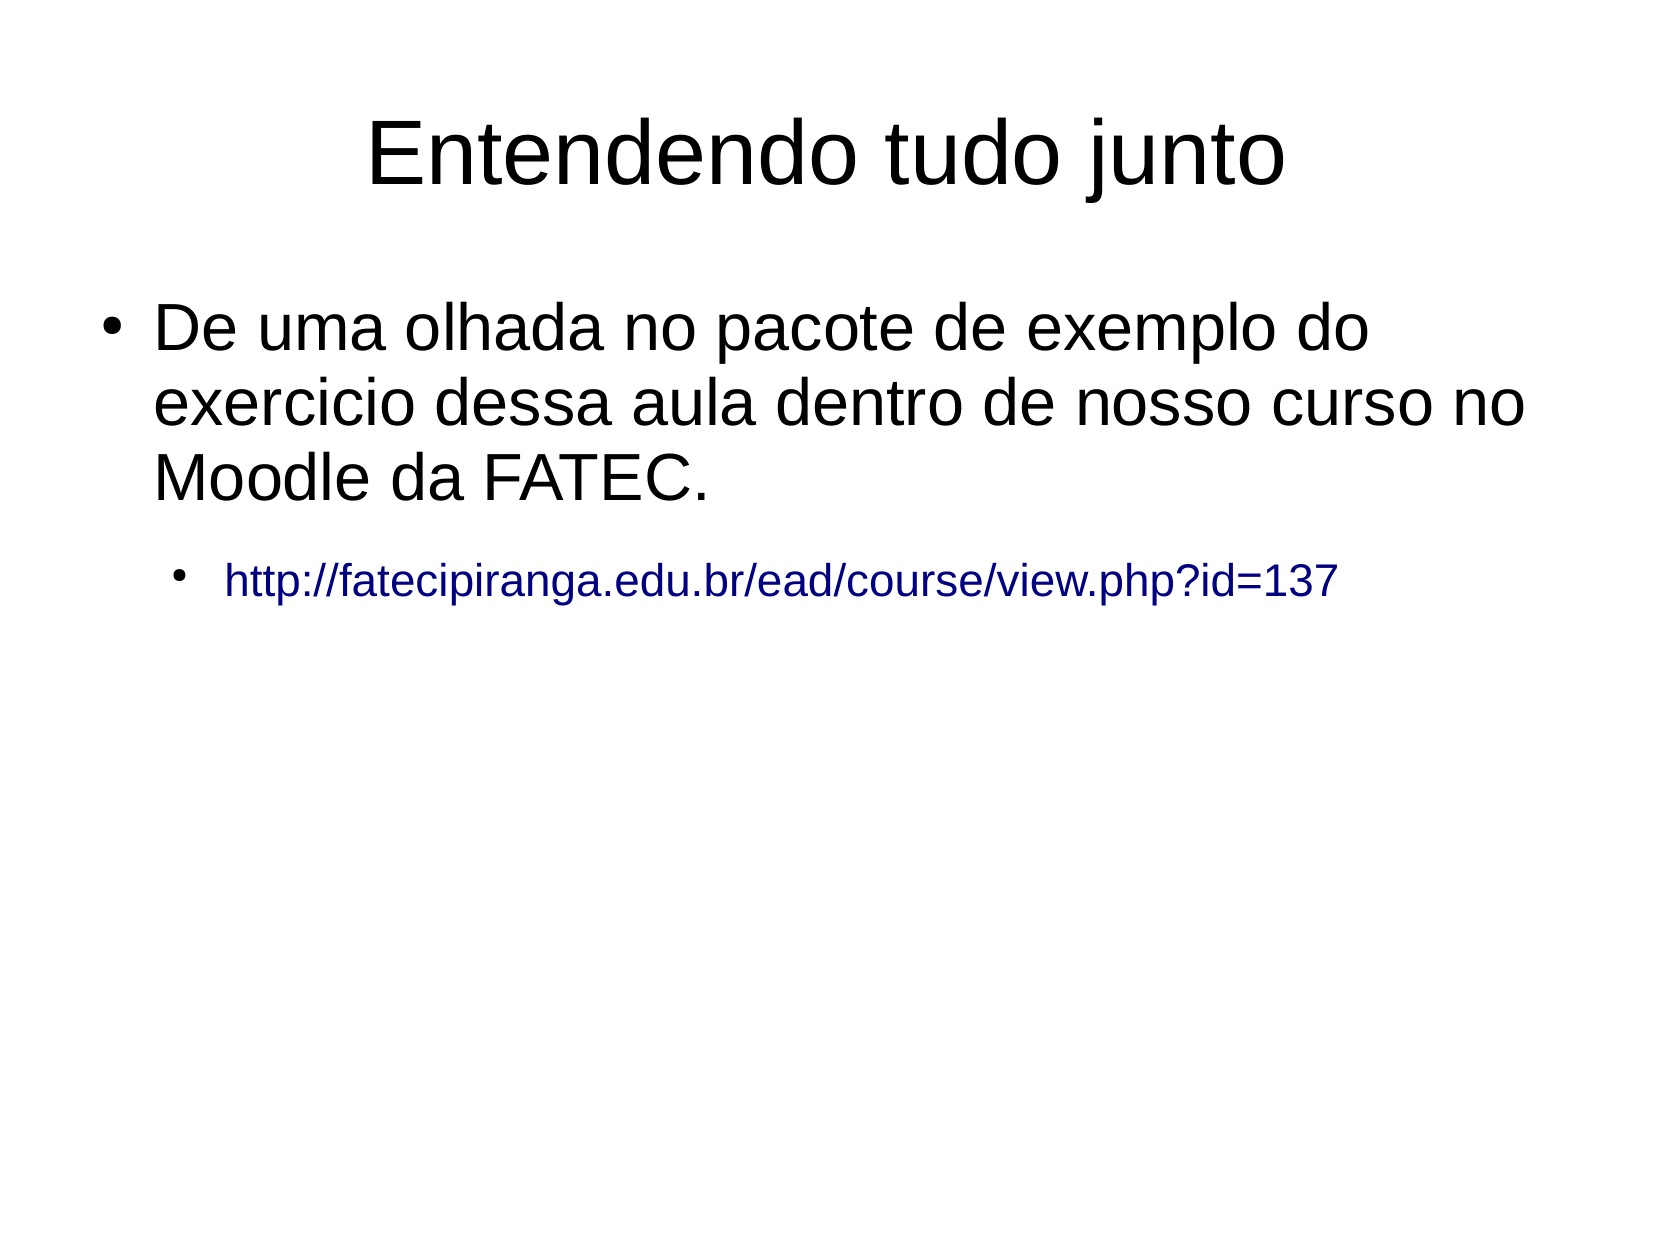

# Entendendo tudo junto
De uma olhada no pacote de exemplo do exercicio dessa aula dentro de nosso curso no Moodle da FATEC.
http://fatecipiranga.edu.br/ead/course/view.php?id=137